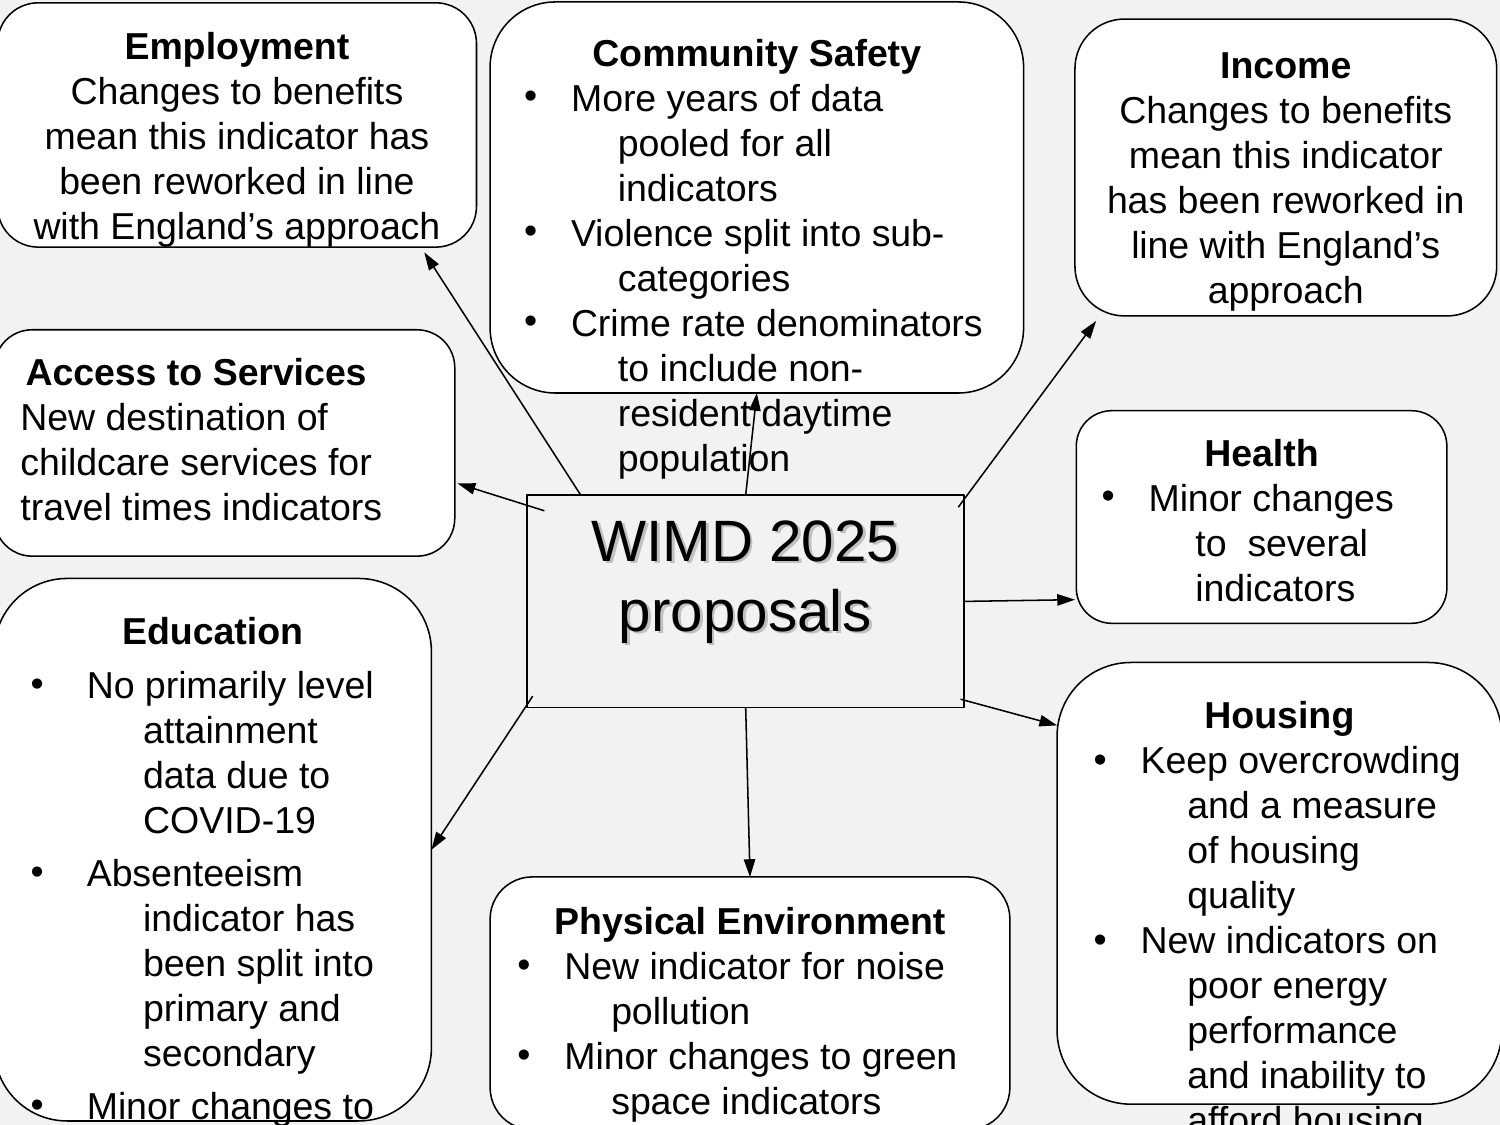

Community Safety
More years of data pooled for all indicators
Violence split into sub-categories
Crime rate denominators to include non-resident daytime population
Employment
Changes to benefits mean this indicator has been reworked in line with England’s approach
Income
Changes to benefits mean this indicator has been reworked in line with England’s approach
Access to Services
New destination of childcare services for travel times indicators
Health
Minor changes to several indicators
# WIMD 2025 proposals
Education
No primarily level attainment data due to COVID-19
Absenteeism indicator has been split into primary and secondary
Minor changes to all other indicators
Housing
Keep overcrowding and a measure of housing quality
New indicators on poor energy performance and inability to afford housing
Physical Environment
New indicator for noise pollution
Minor changes to green space indicators